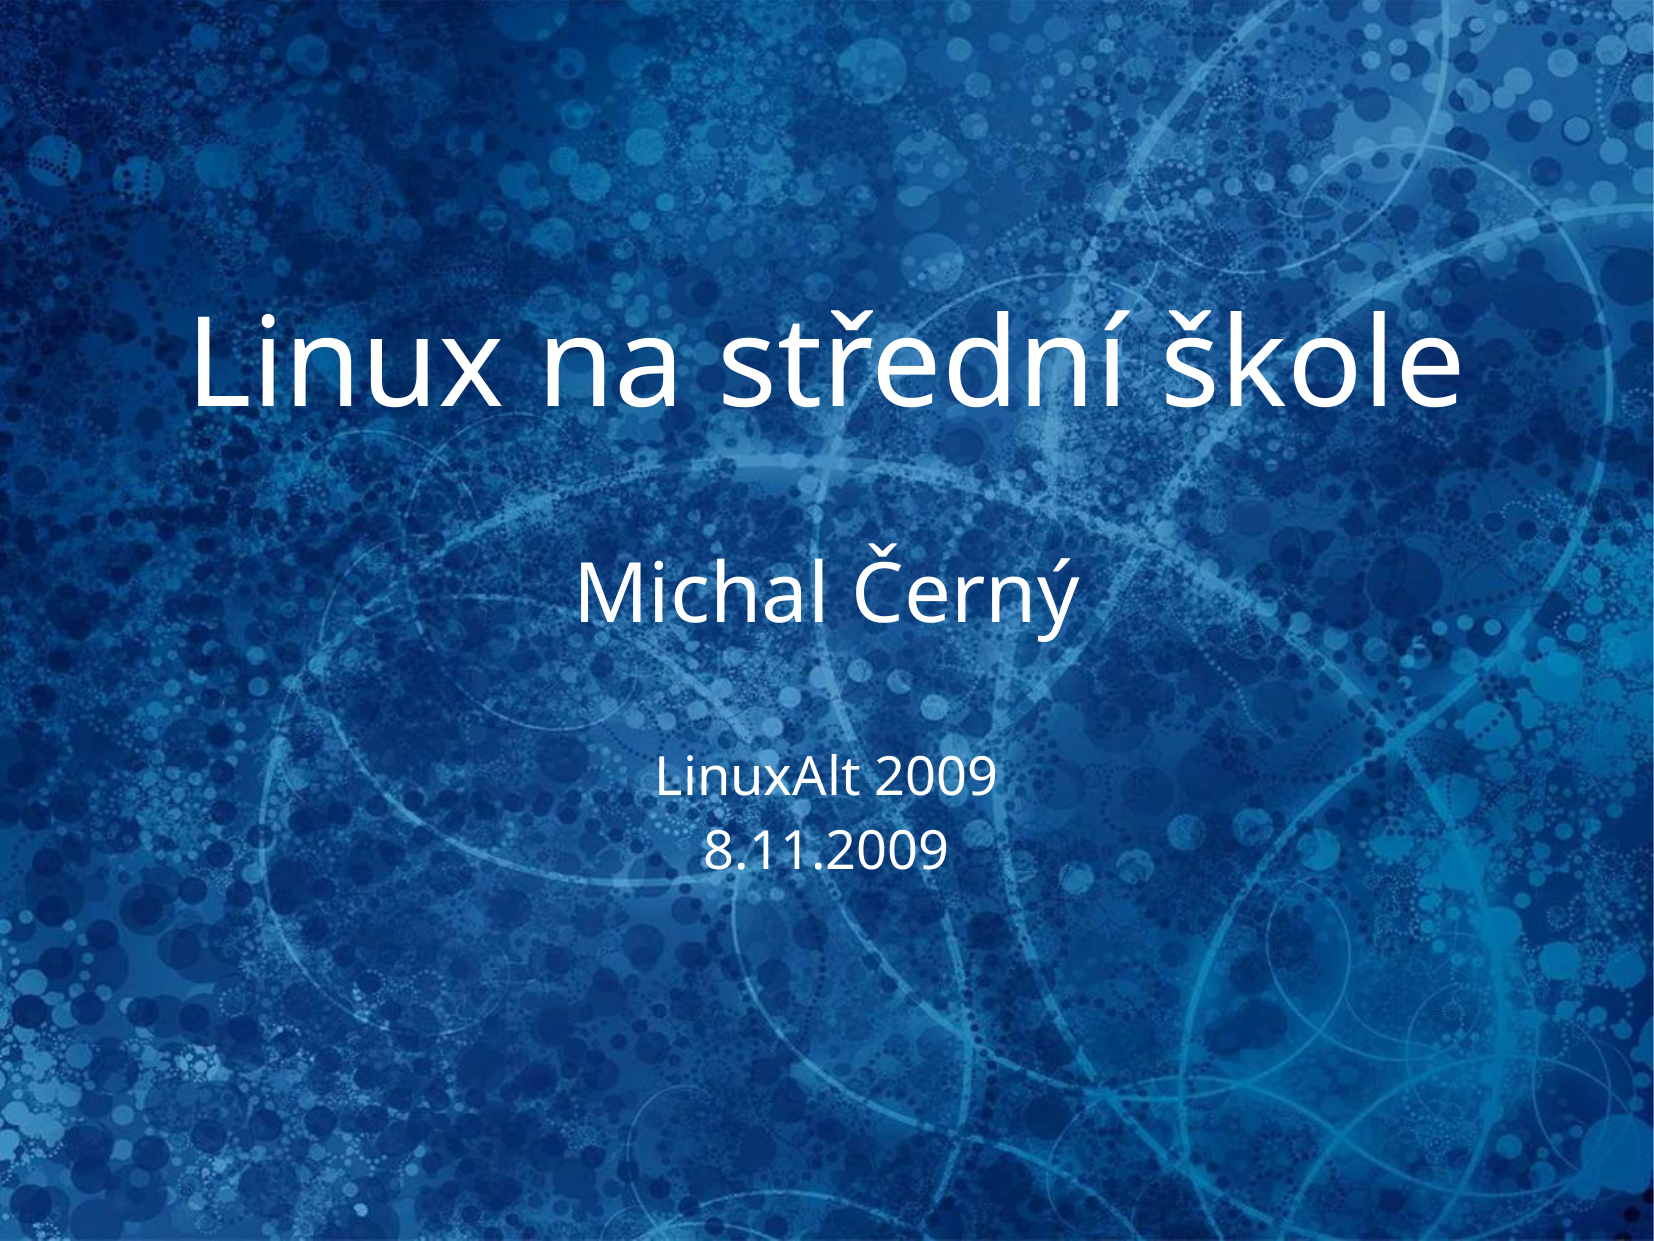

# Linux na střední škole
Michal Černý
LinuxAlt 2009
8.11.2009